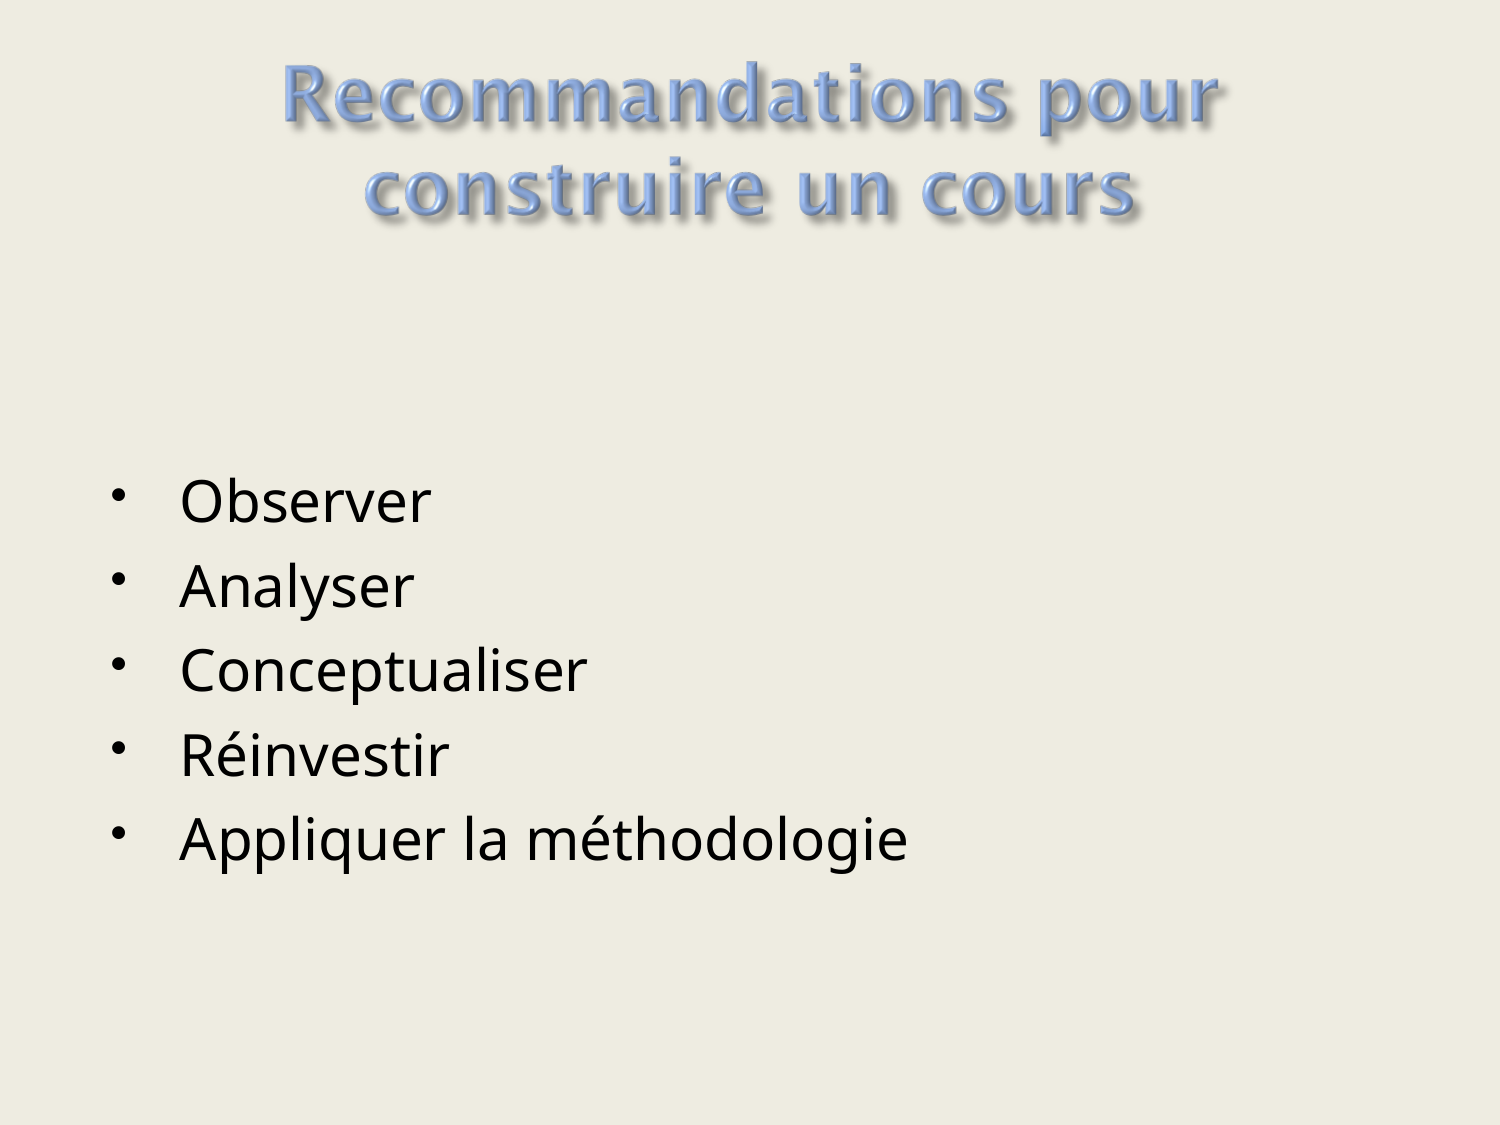

# Observer
Analyser
Conceptualiser
Réinvestir
Appliquer la méthodologie